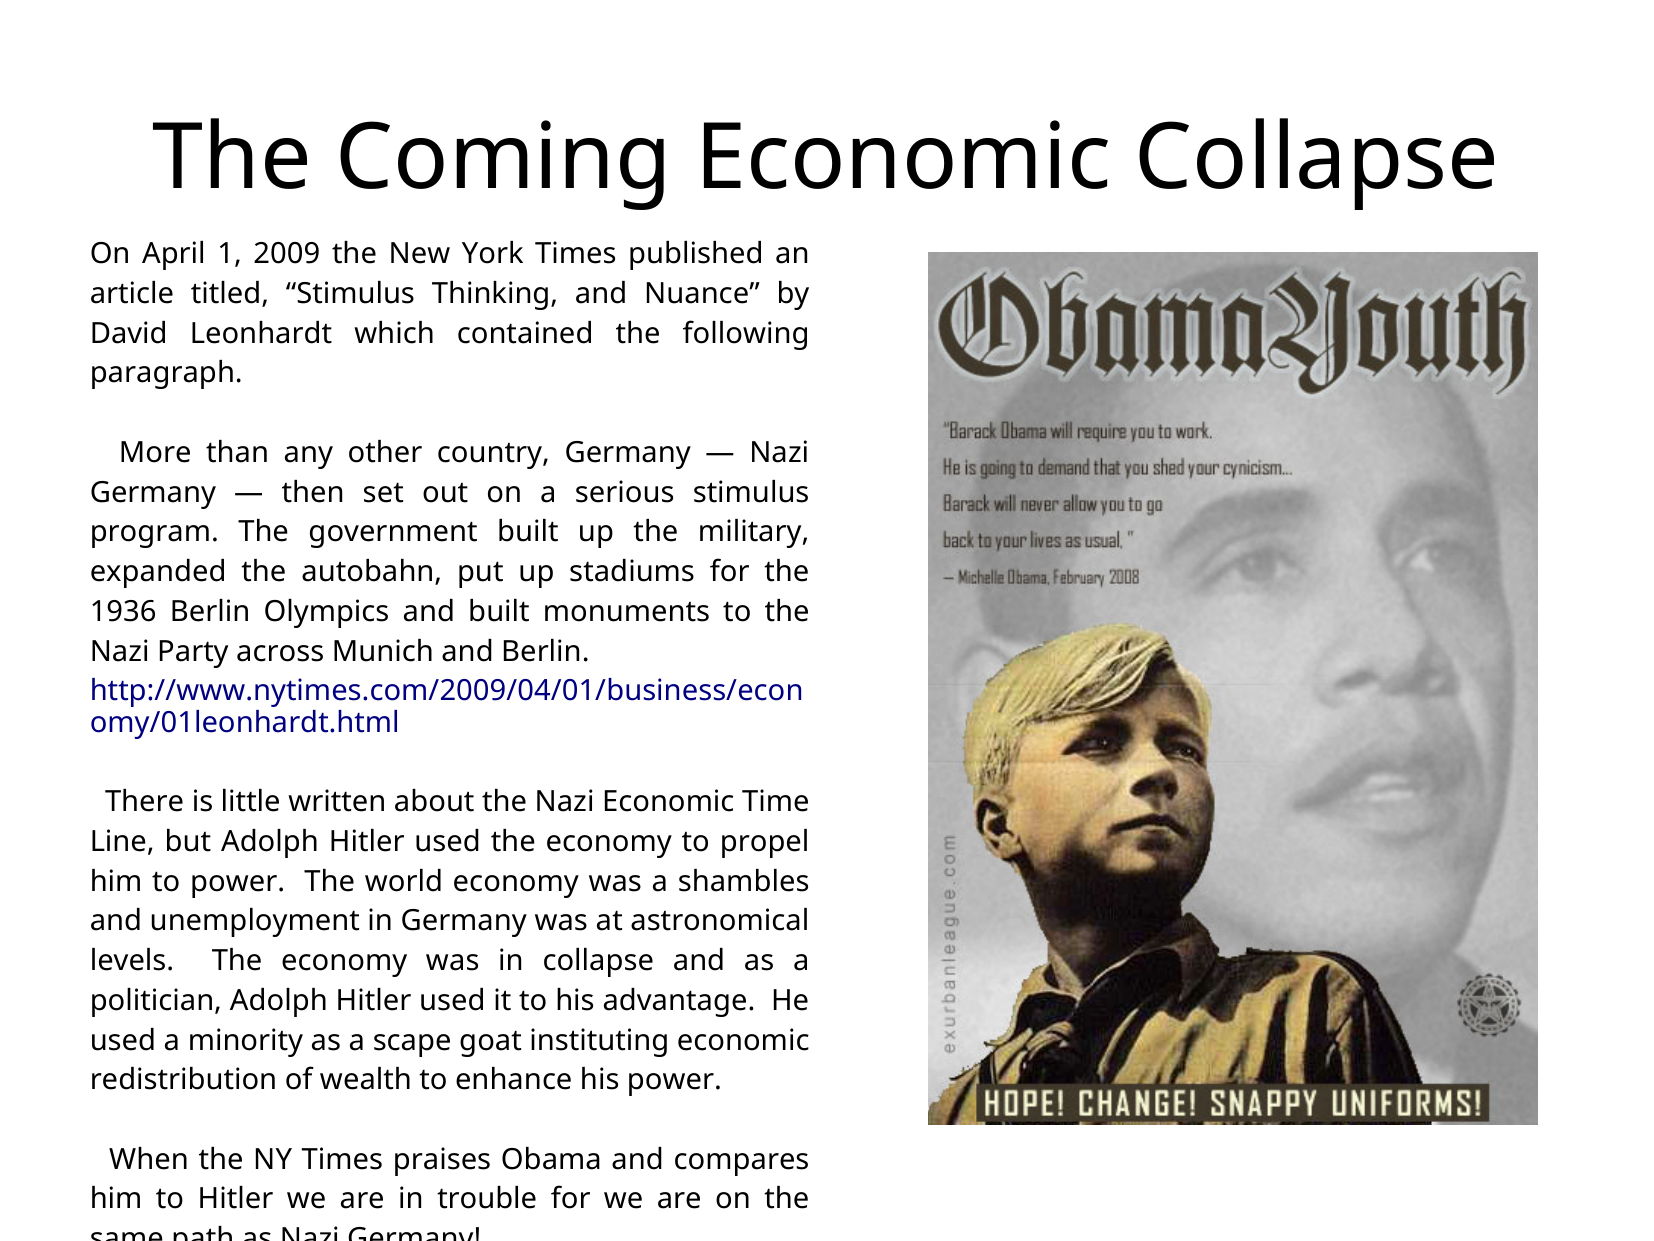

# The Coming Economic Collapse
On April 1, 2009 the New York Times published an article titled, “Stimulus Thinking, and Nuance” by David Leonhardt which contained the following paragraph.
 More than any other country, Germany — Nazi Germany — then set out on a serious stimulus program. The government built up the military, expanded the autobahn, put up stadiums for the 1936 Berlin Olympics and built monuments to the Nazi Party across Munich and Berlin.
http://www.nytimes.com/2009/04/01/business/economy/01leonhardt.html
 There is little written about the Nazi Economic Time Line, but Adolph Hitler used the economy to propel him to power. The world economy was a shambles and unemployment in Germany was at astronomical levels. The economy was in collapse and as a politician, Adolph Hitler used it to his advantage. He used a minority as a scape goat instituting economic redistribution of wealth to enhance his power.
 When the NY Times praises Obama and compares him to Hitler we are in trouble for we are on the same path as Nazi Germany!